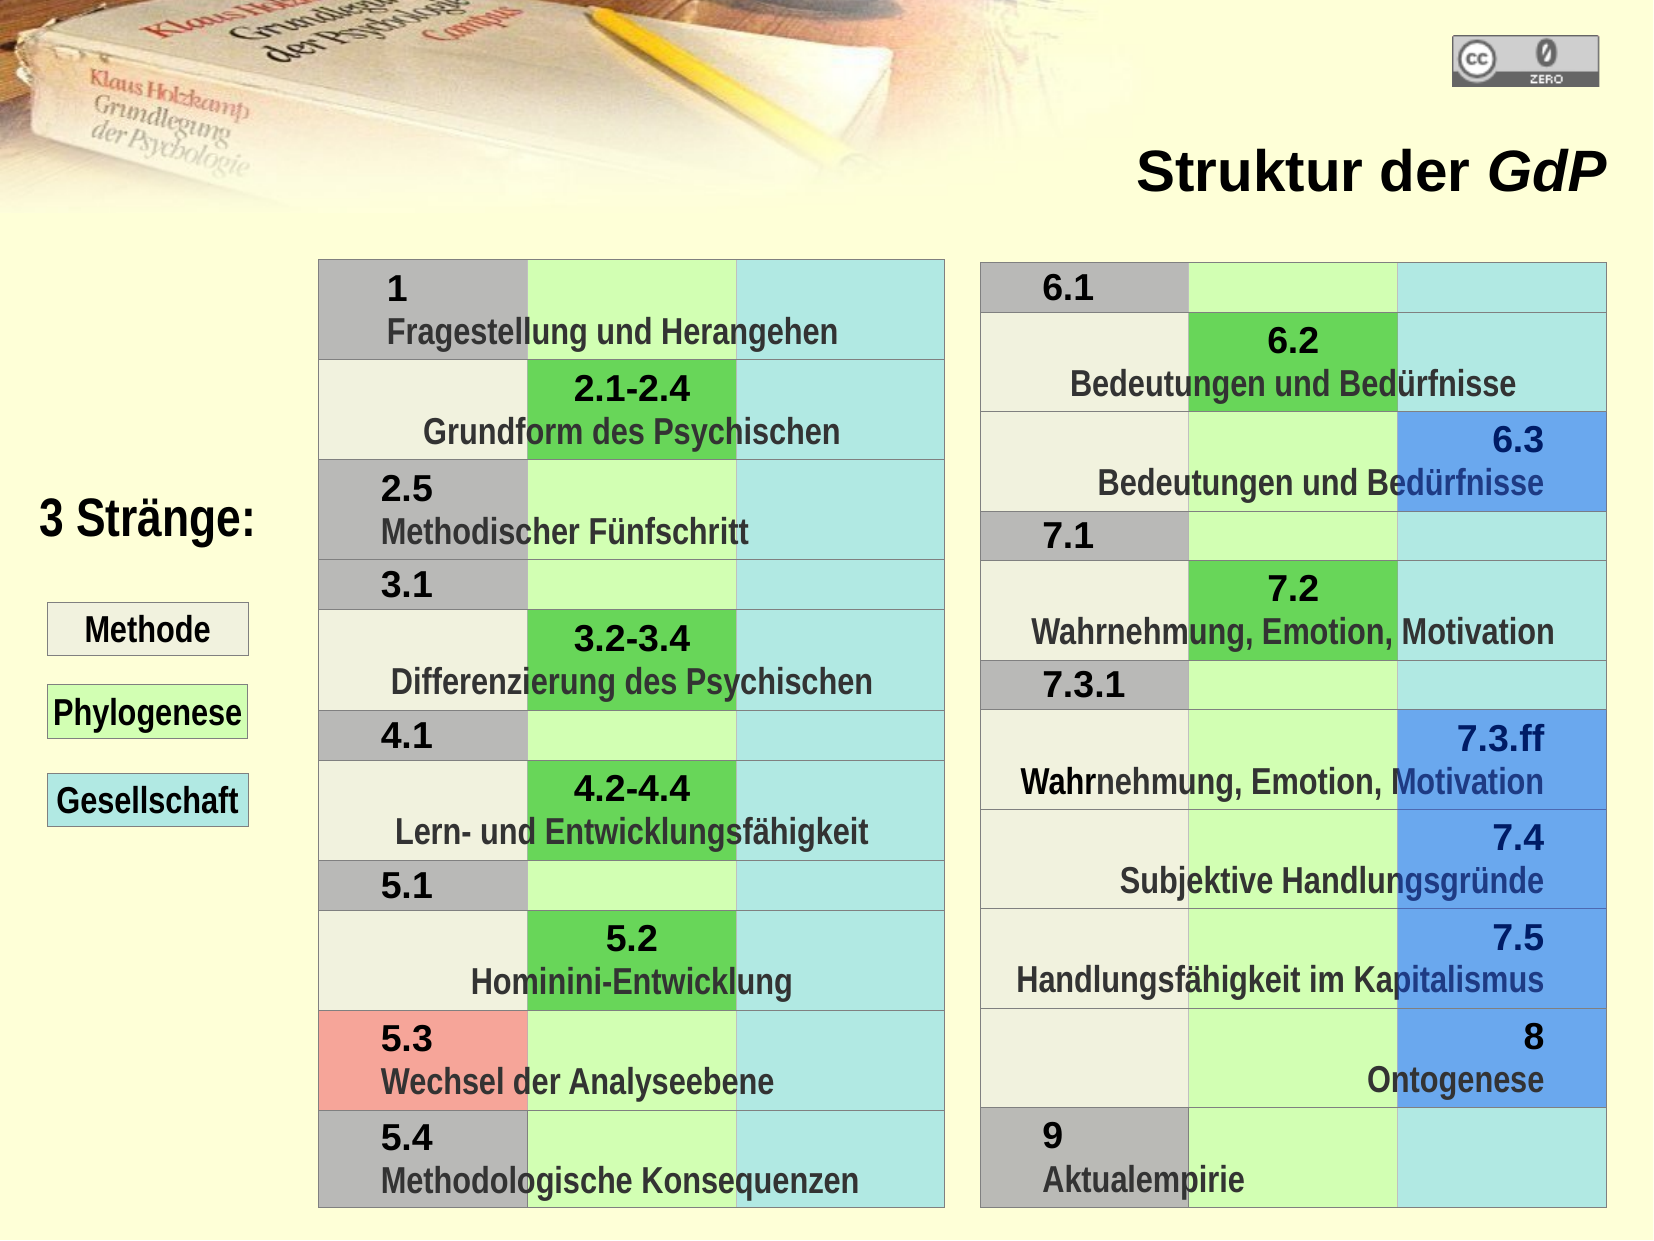

# Struktur der GdP
1
Fragestellung und Herangehen
6.1
6.2
Bedeutungen und Bedürfnisse
2.1-2.4
Grundform des Psychischen
6.3
Bedeutungen und Bedürfnisse
2.5
Methodischer Fünfschritt
3 Stränge:
7.1
3.1
7.2
Wahrnehmung, Emotion, Motivation
Methode
3.2-3.4
Differenzierung des Psychischen
7.3.1
Phylogenese
7.3.ff
Wahrnehmung, Emotion, Motivation
4.1
4.2-4.4
Lern- und Entwicklungsfähigkeit
Gesellschaft
7.4
Subjektive Handlungsgründe
5.1
7.5
Handlungsfähigkeit im Kapitalismus
5.2
Hominini-Entwicklung
8
Ontogenese
5.3
Wechsel der Analyseebene
9
Aktualempirie
5.4
Methodologische Konsequenzen